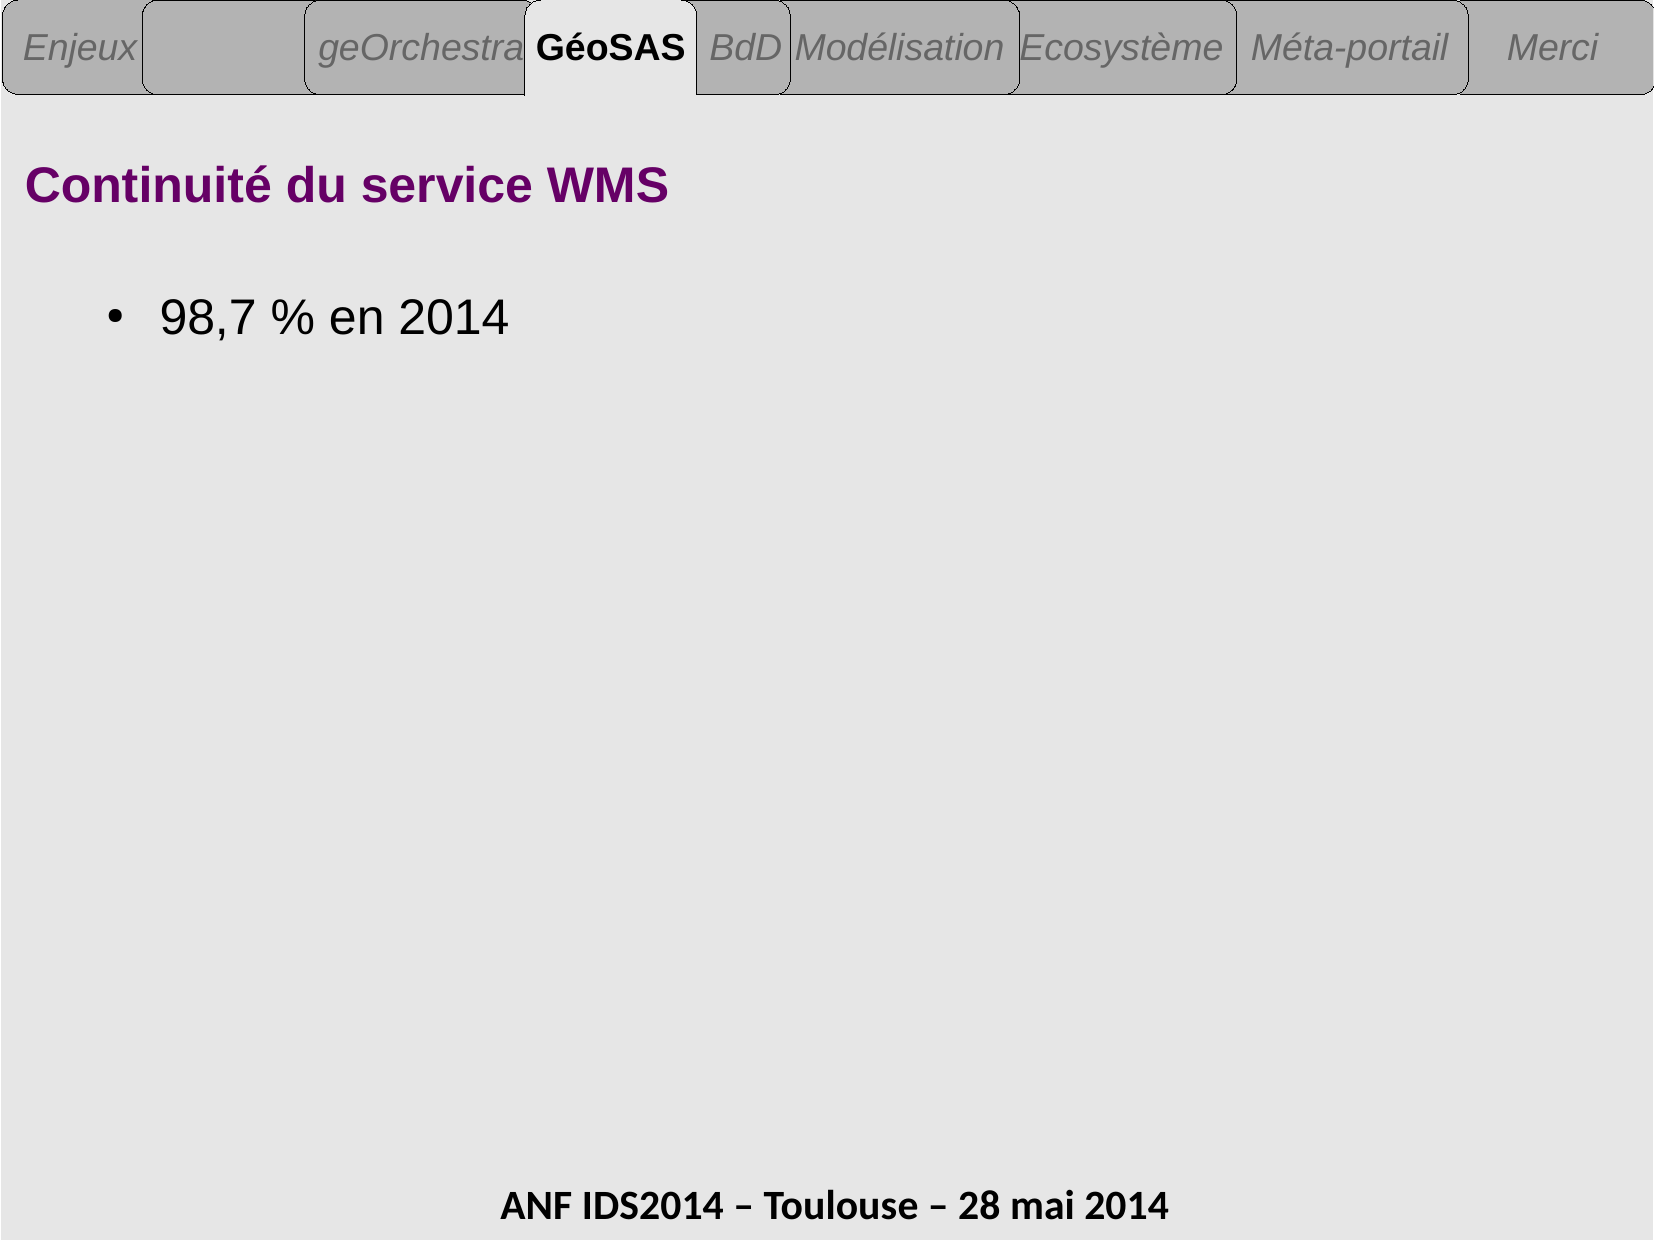

Enjeux
geOrchestra
GéoSAS
 BdD
 Modélisation
 Ecosystème
 Méta-portail
Merci
# Continuité du service WMS
98,7 % en 2014
 ANF IDS2014 – Toulouse – 28 mai 2014